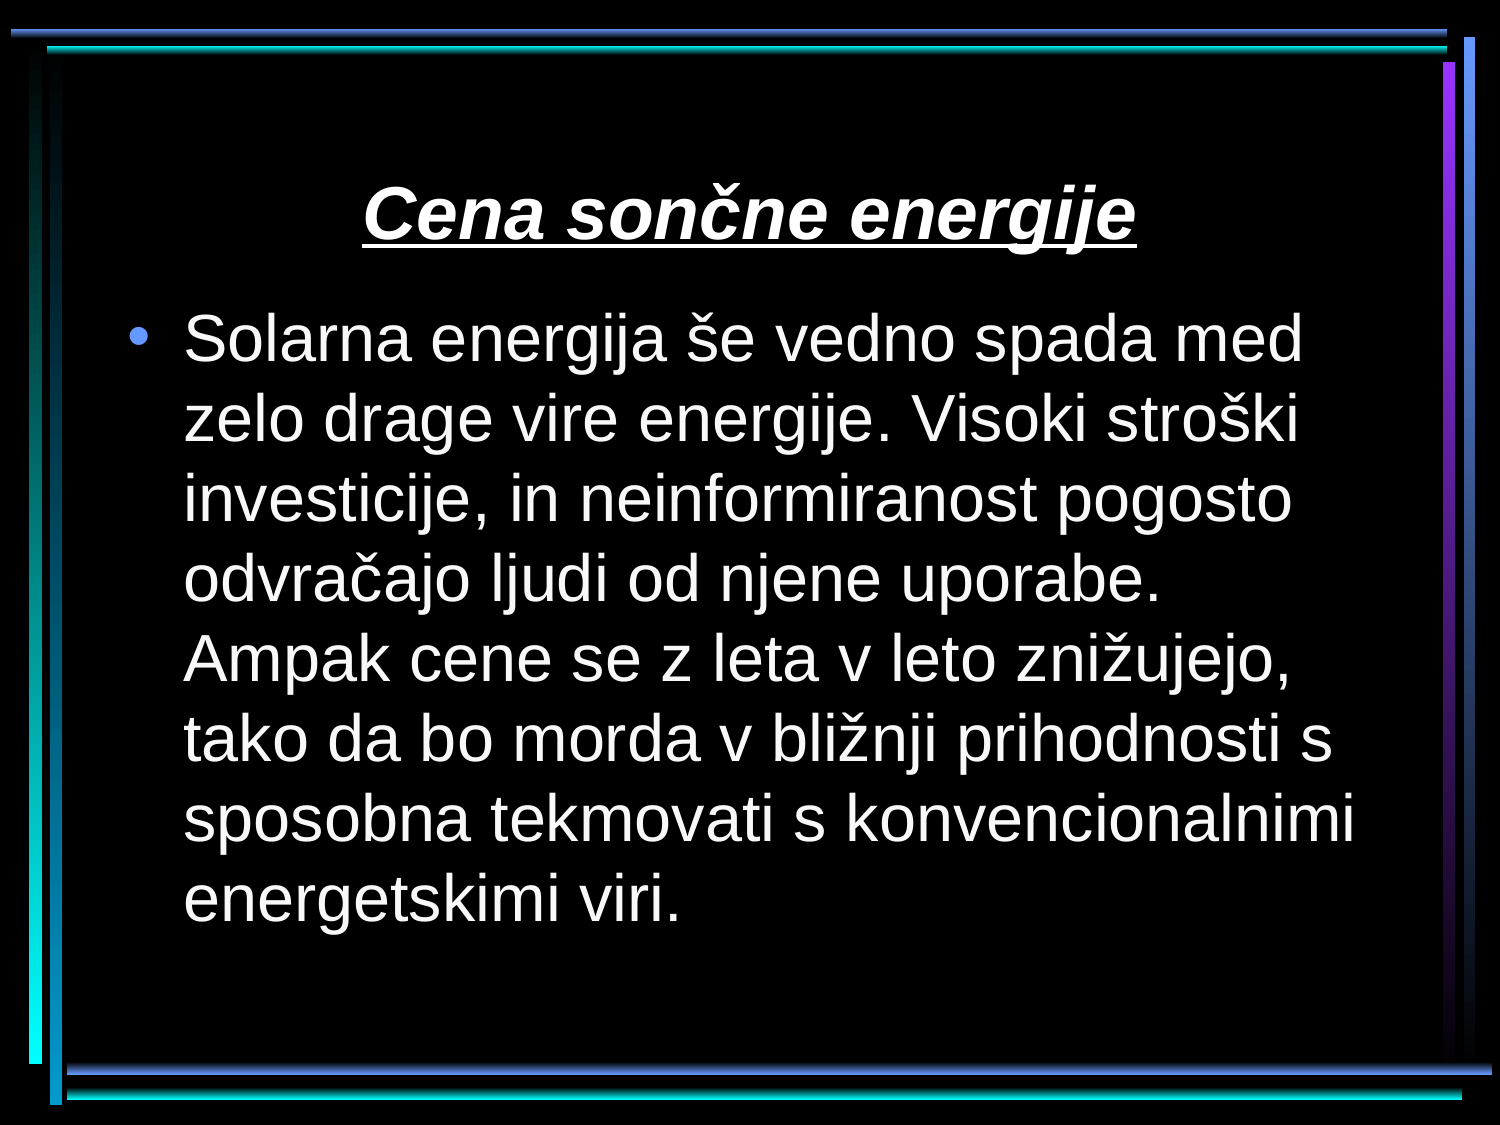

# Cena sončne energije
Solarna energija še vedno spada med zelo drage vire energije. Visoki stroški investicije, in neinformiranost pogosto odvračajo ljudi od njene uporabe. Ampak cene se z leta v leto znižujejo, tako da bo morda v bližnji prihodnosti s sposobna tekmovati s konvencionalnimi energetskimi viri.